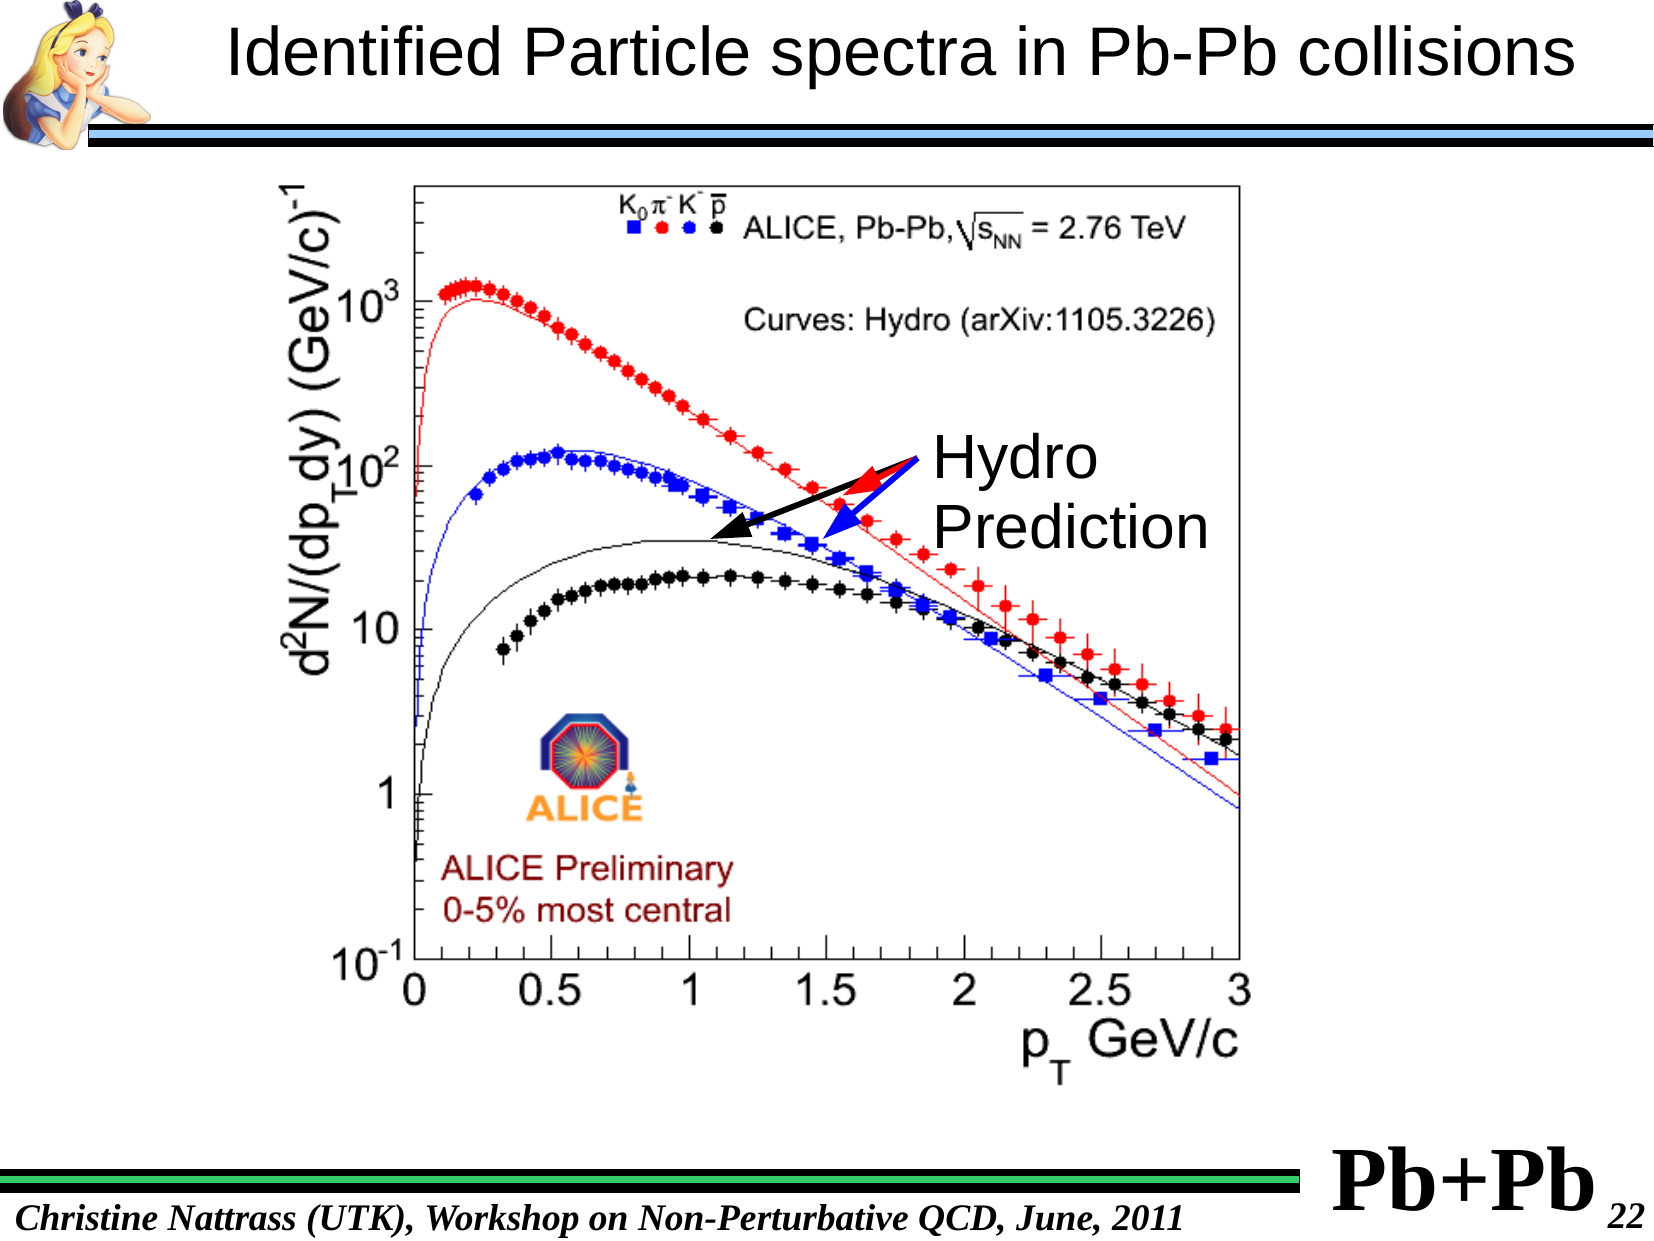

# Identified Particle spectra in Pb-Pb collisions
Hydro Prediction
Pb+Pb